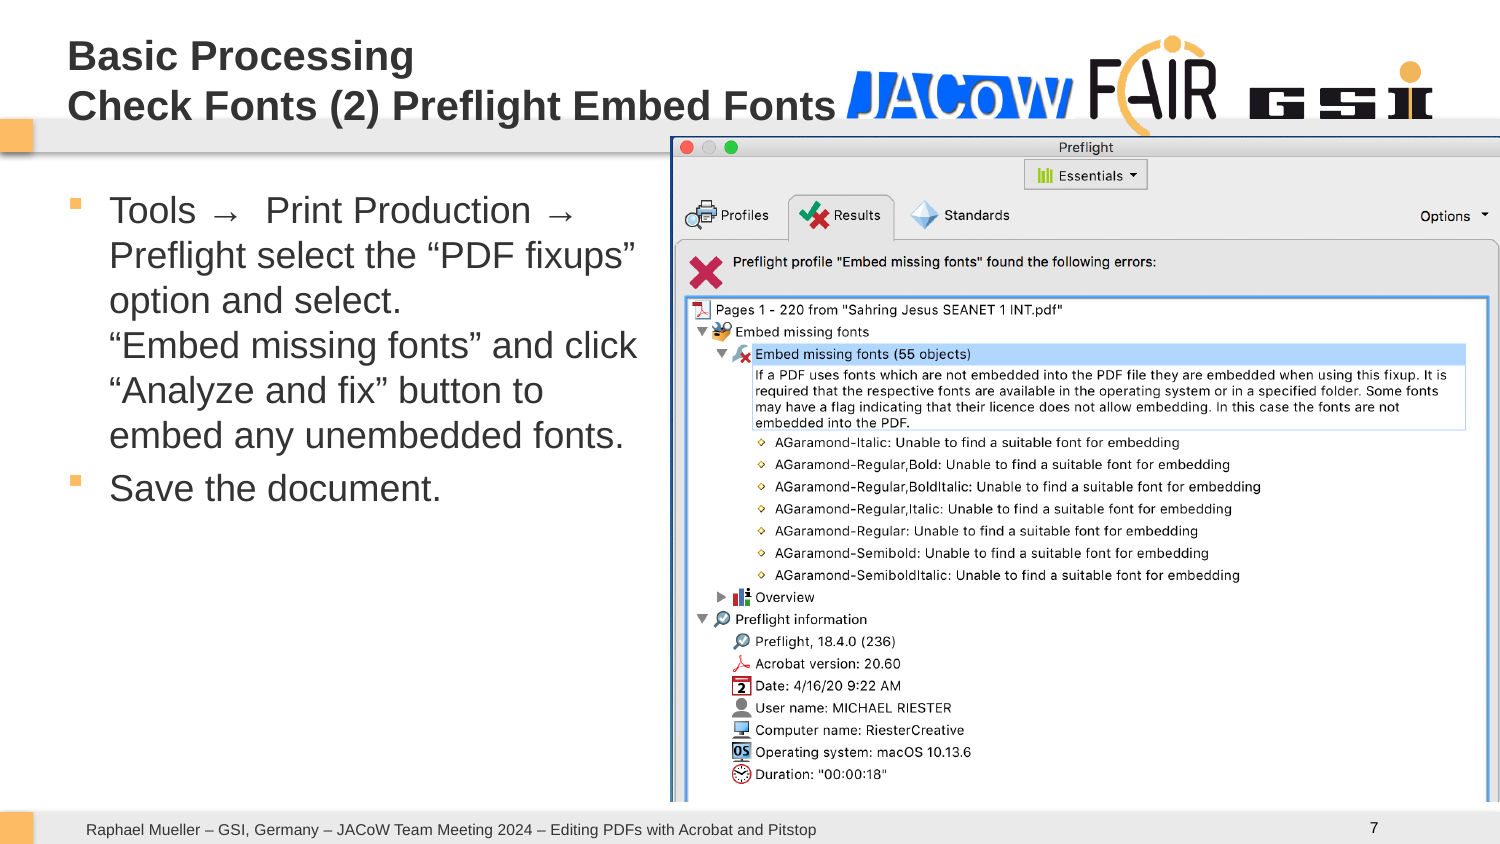

Basic Processing
Check Fonts (2) Preflight Embed Fonts
# Tools → Print Production → Preflight select the “PDF fixups” option and select. “Embed missing fonts” and click “Analyze and fix” button to embed any unembedded fonts.
Save the document.